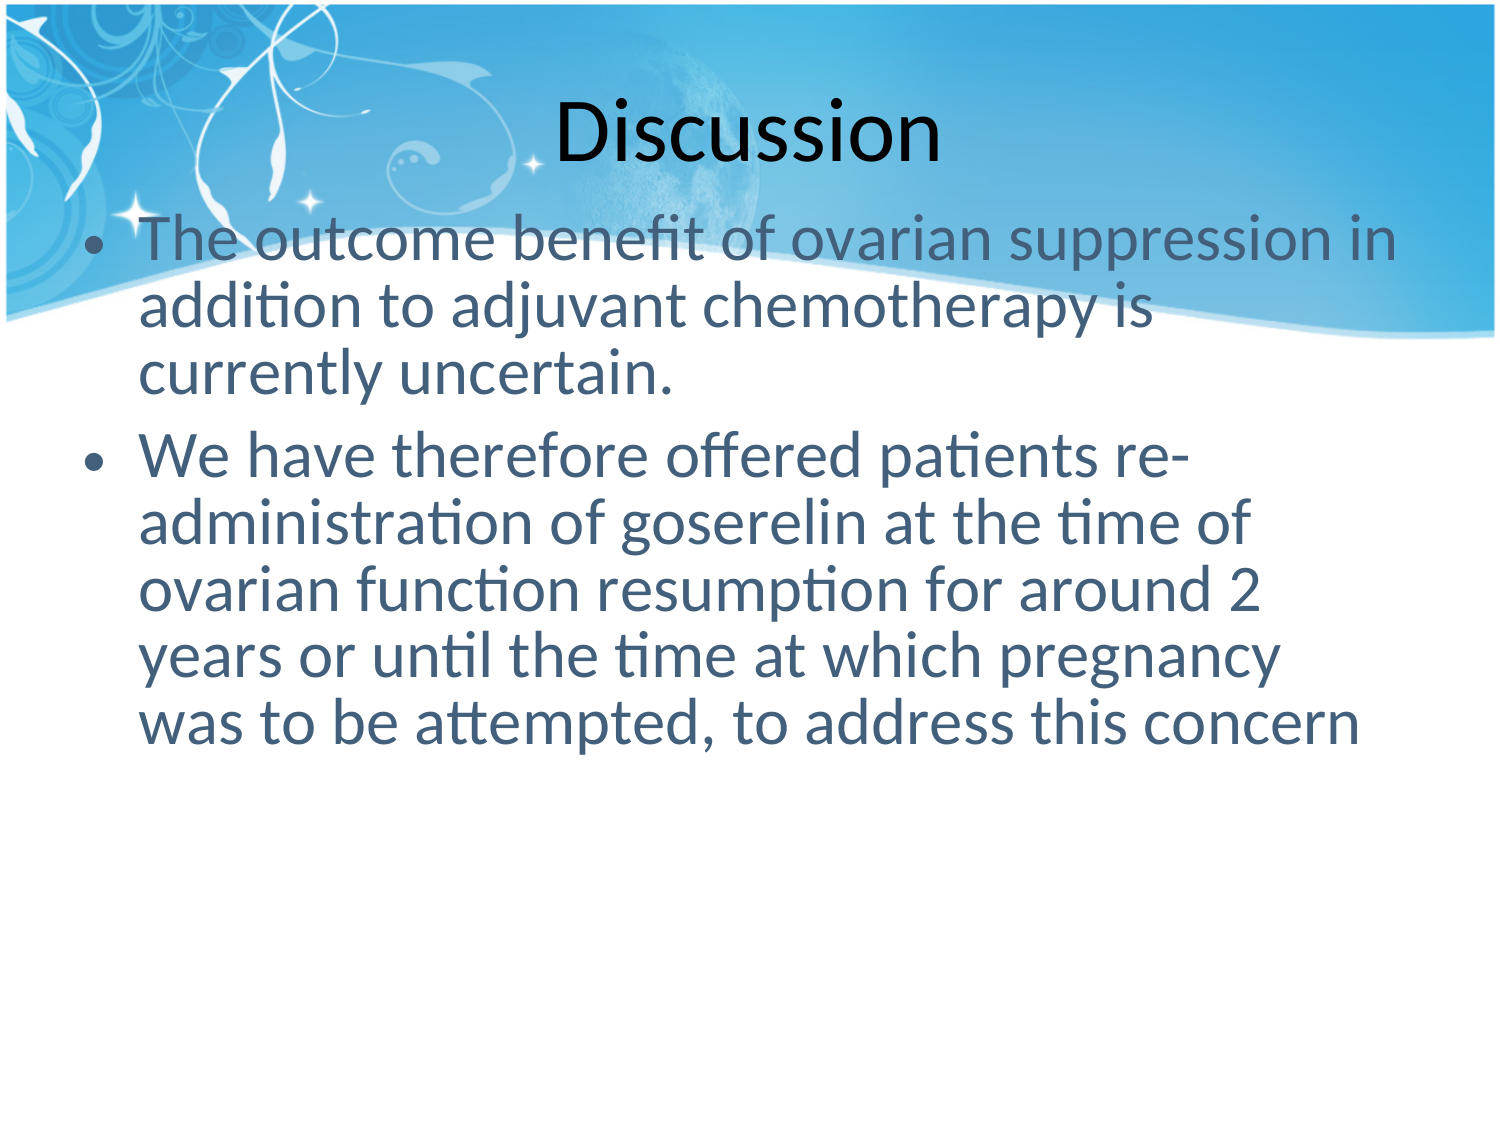

# Discussion
The outcome benefit of ovarian suppression in addition to adjuvant chemotherapy is currently uncertain.
We have therefore offered patients re-administration of goserelin at the time of ovarian function resumption for around 2 years or until the time at which pregnancy was to be attempted, to address this concern